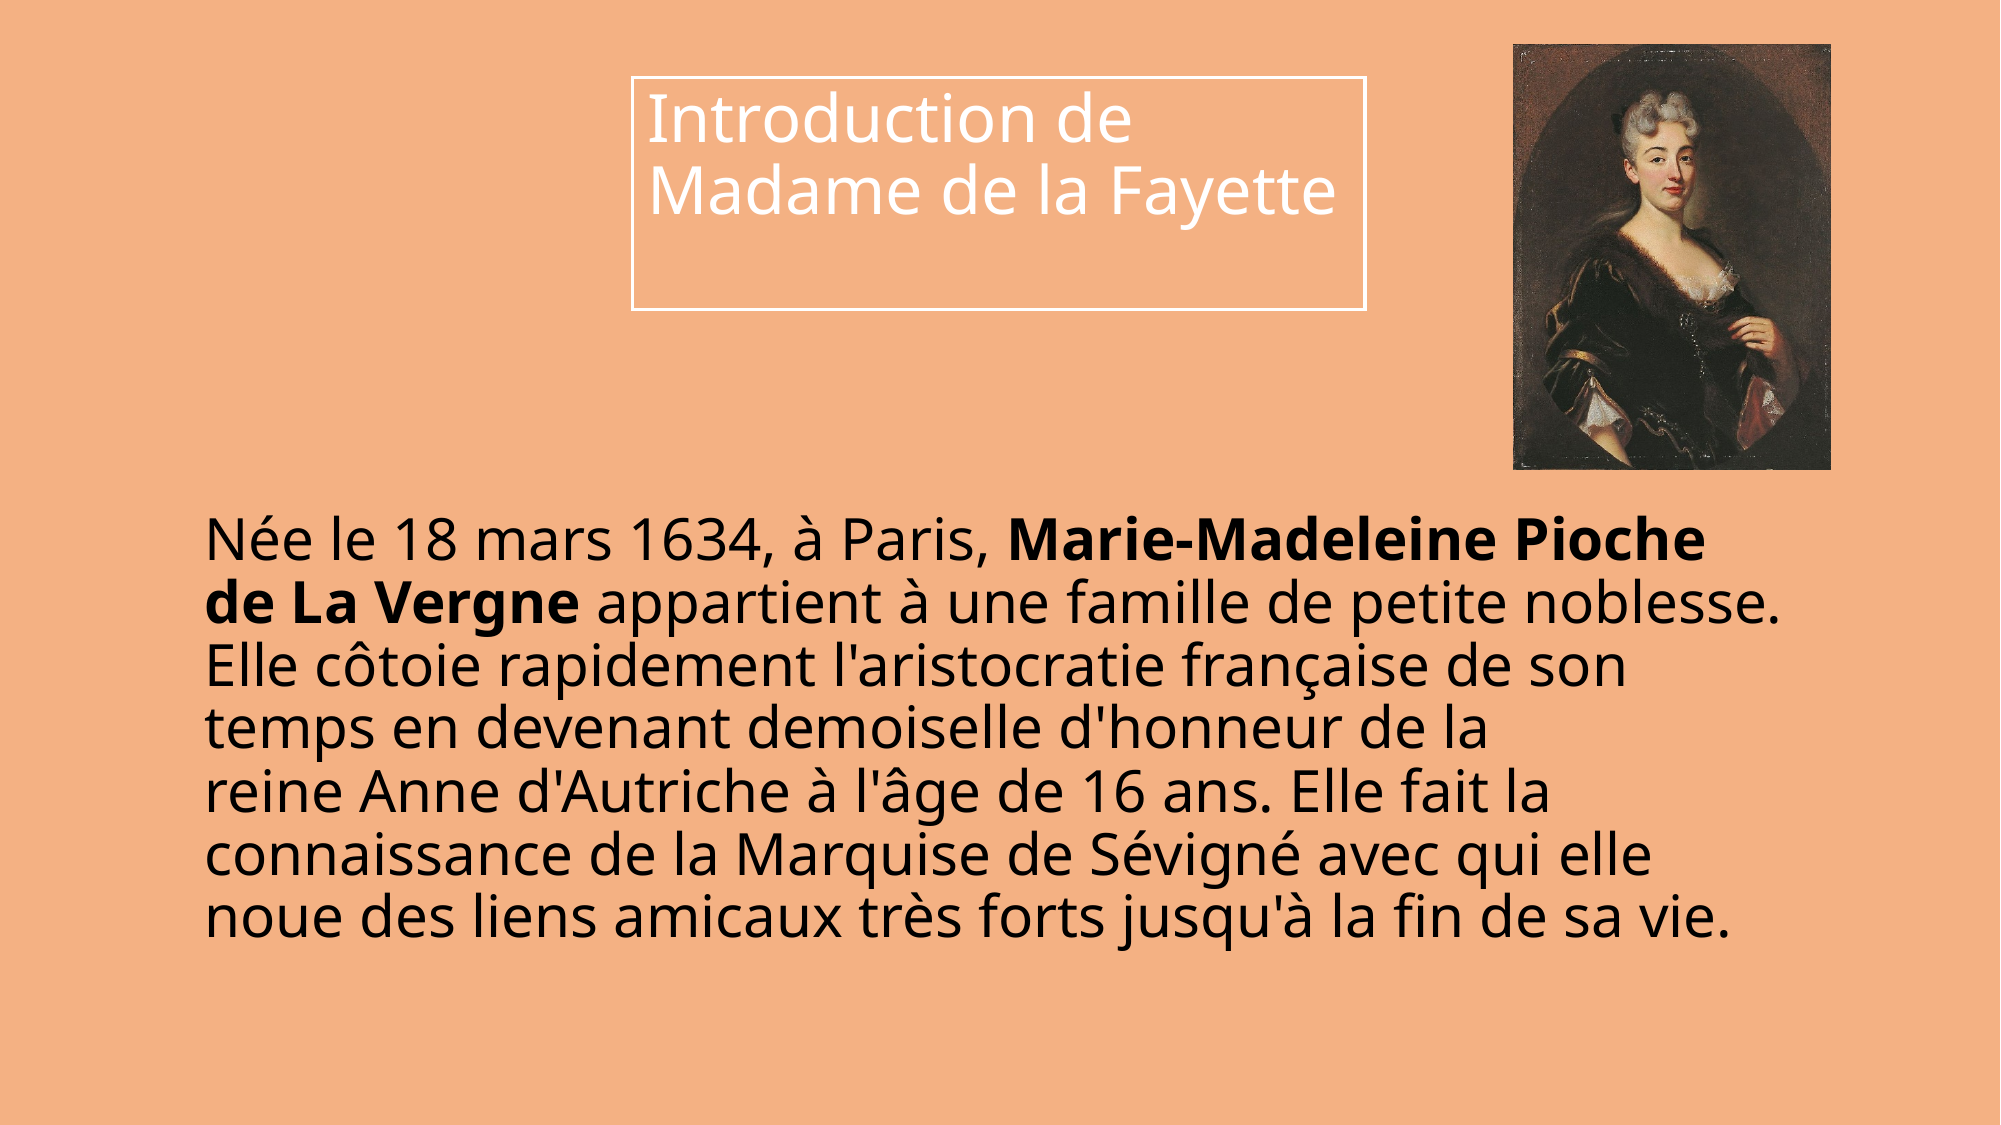

# Introduction de Madame de la Fayette
Née le 18 mars 1634, à Paris, Marie-Madeleine Pioche de La Vergne appartient à une famille de petite noblesse. Elle côtoie rapidement l'aristocratie française de son temps en devenant demoiselle d'honneur de la reine Anne d'Autriche à l'âge de 16 ans. Elle fait la connaissance de la Marquise de Sévigné avec qui elle noue des liens amicaux très forts jusqu'à la fin de sa vie.